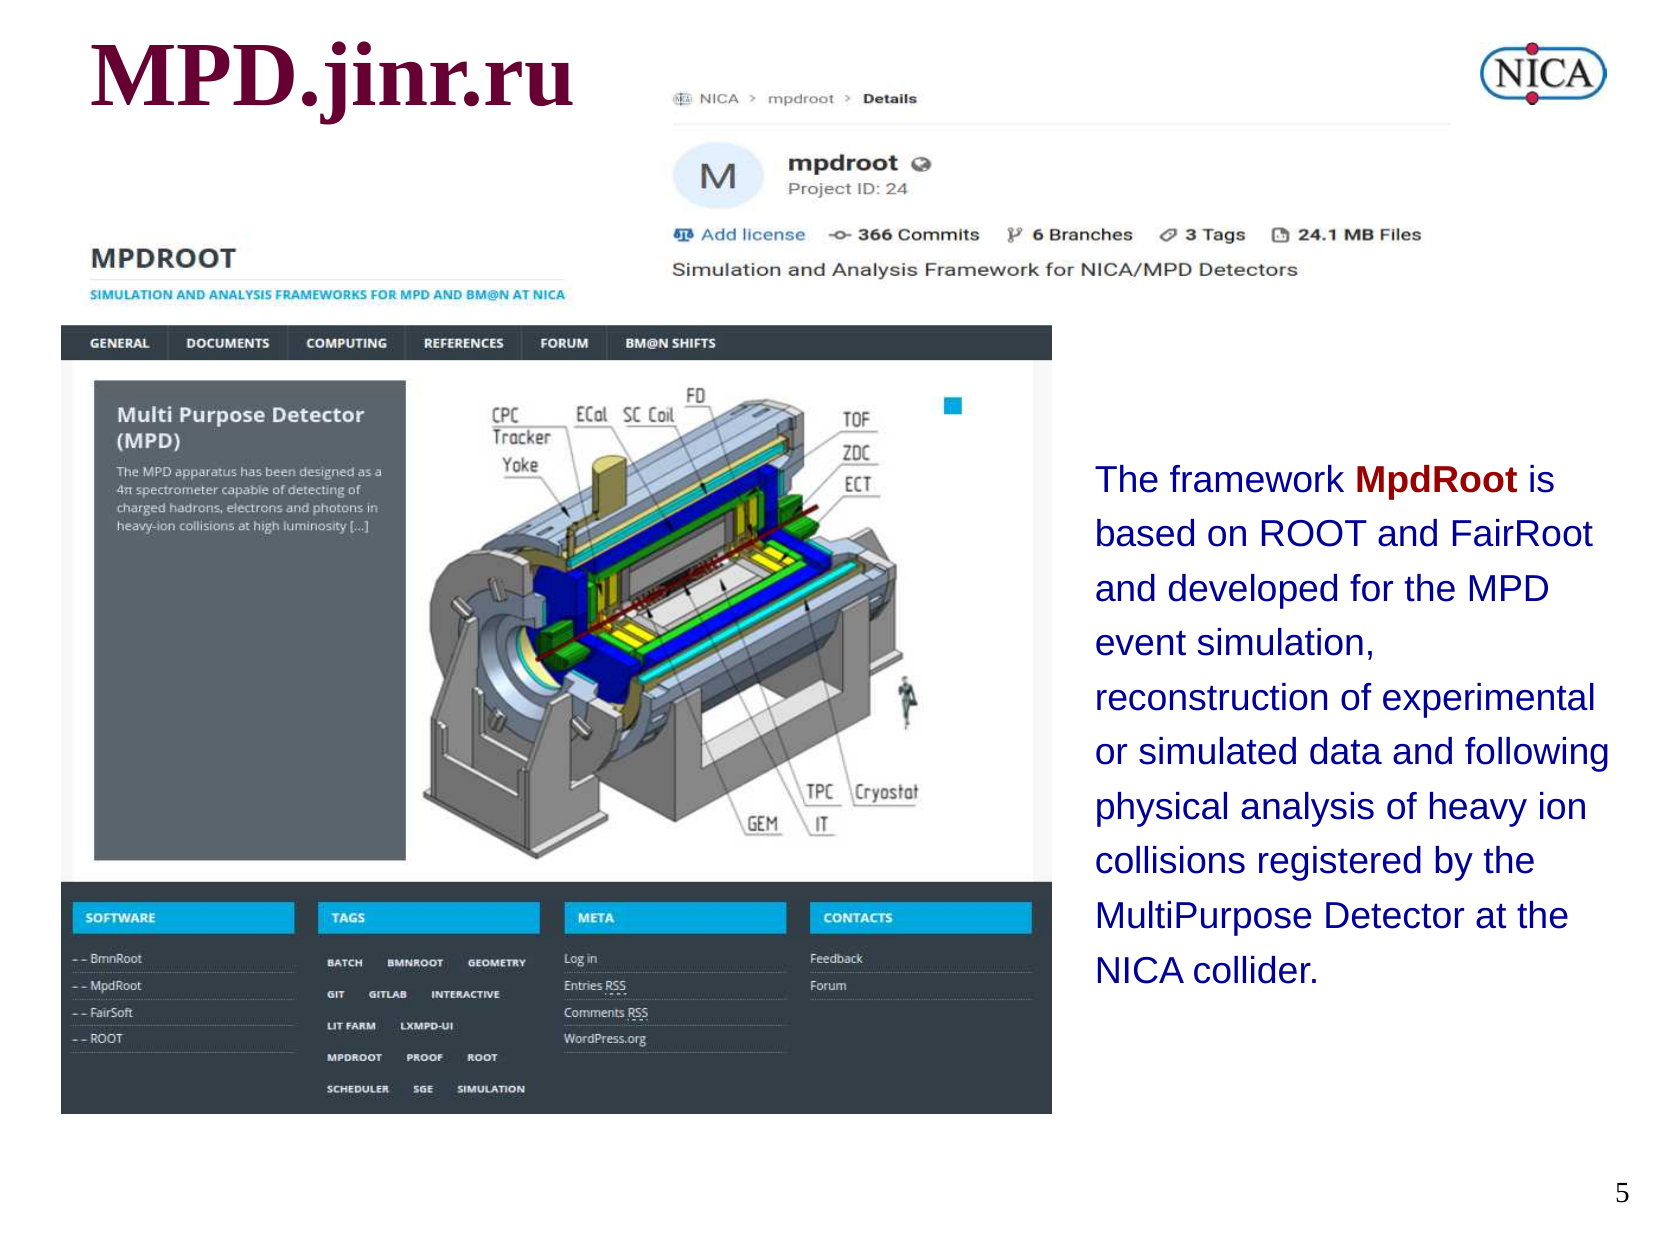

# MPD.jinr.ru
The framework MpdRoot is based on ROOT and FairRoot and developed for the MPD event simulation, reconstruction of experimental or simulated data and following physical analysis of heavy ion collisions registered by the MultiPurpose Detector at the NICA collider.
5